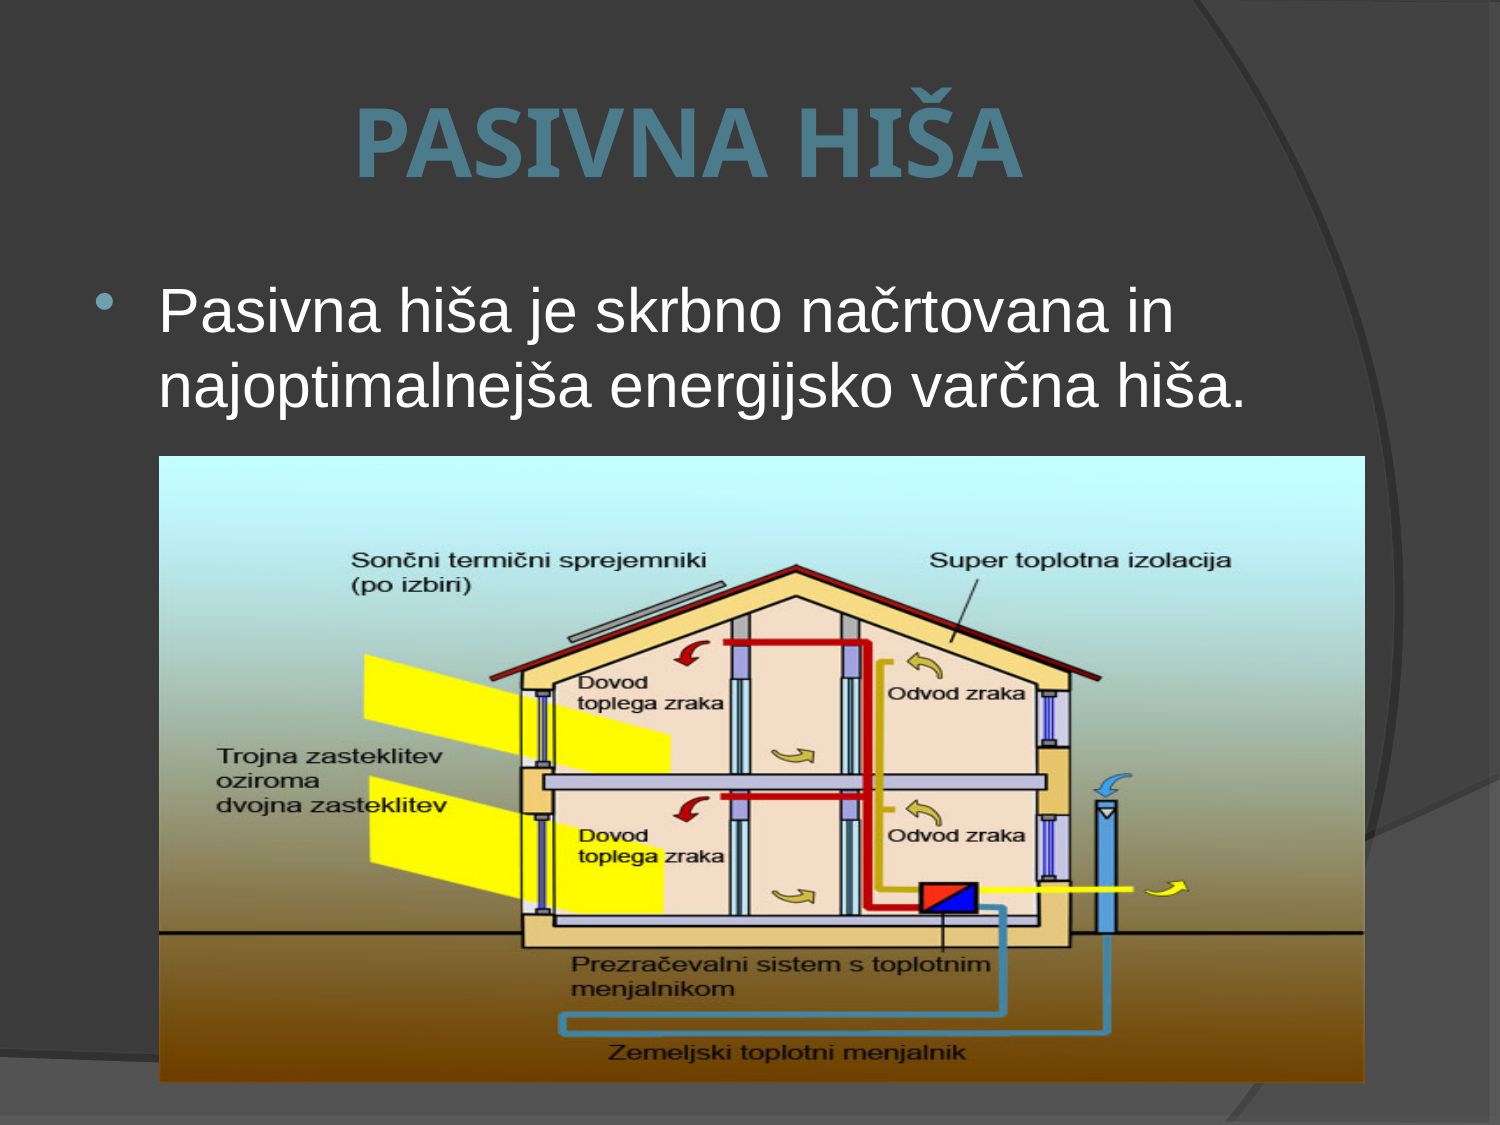

# PASIVNA HIŠA
Pasivna hiša je skrbno načrtovana in najoptimalnejša energijsko varčna hiša.